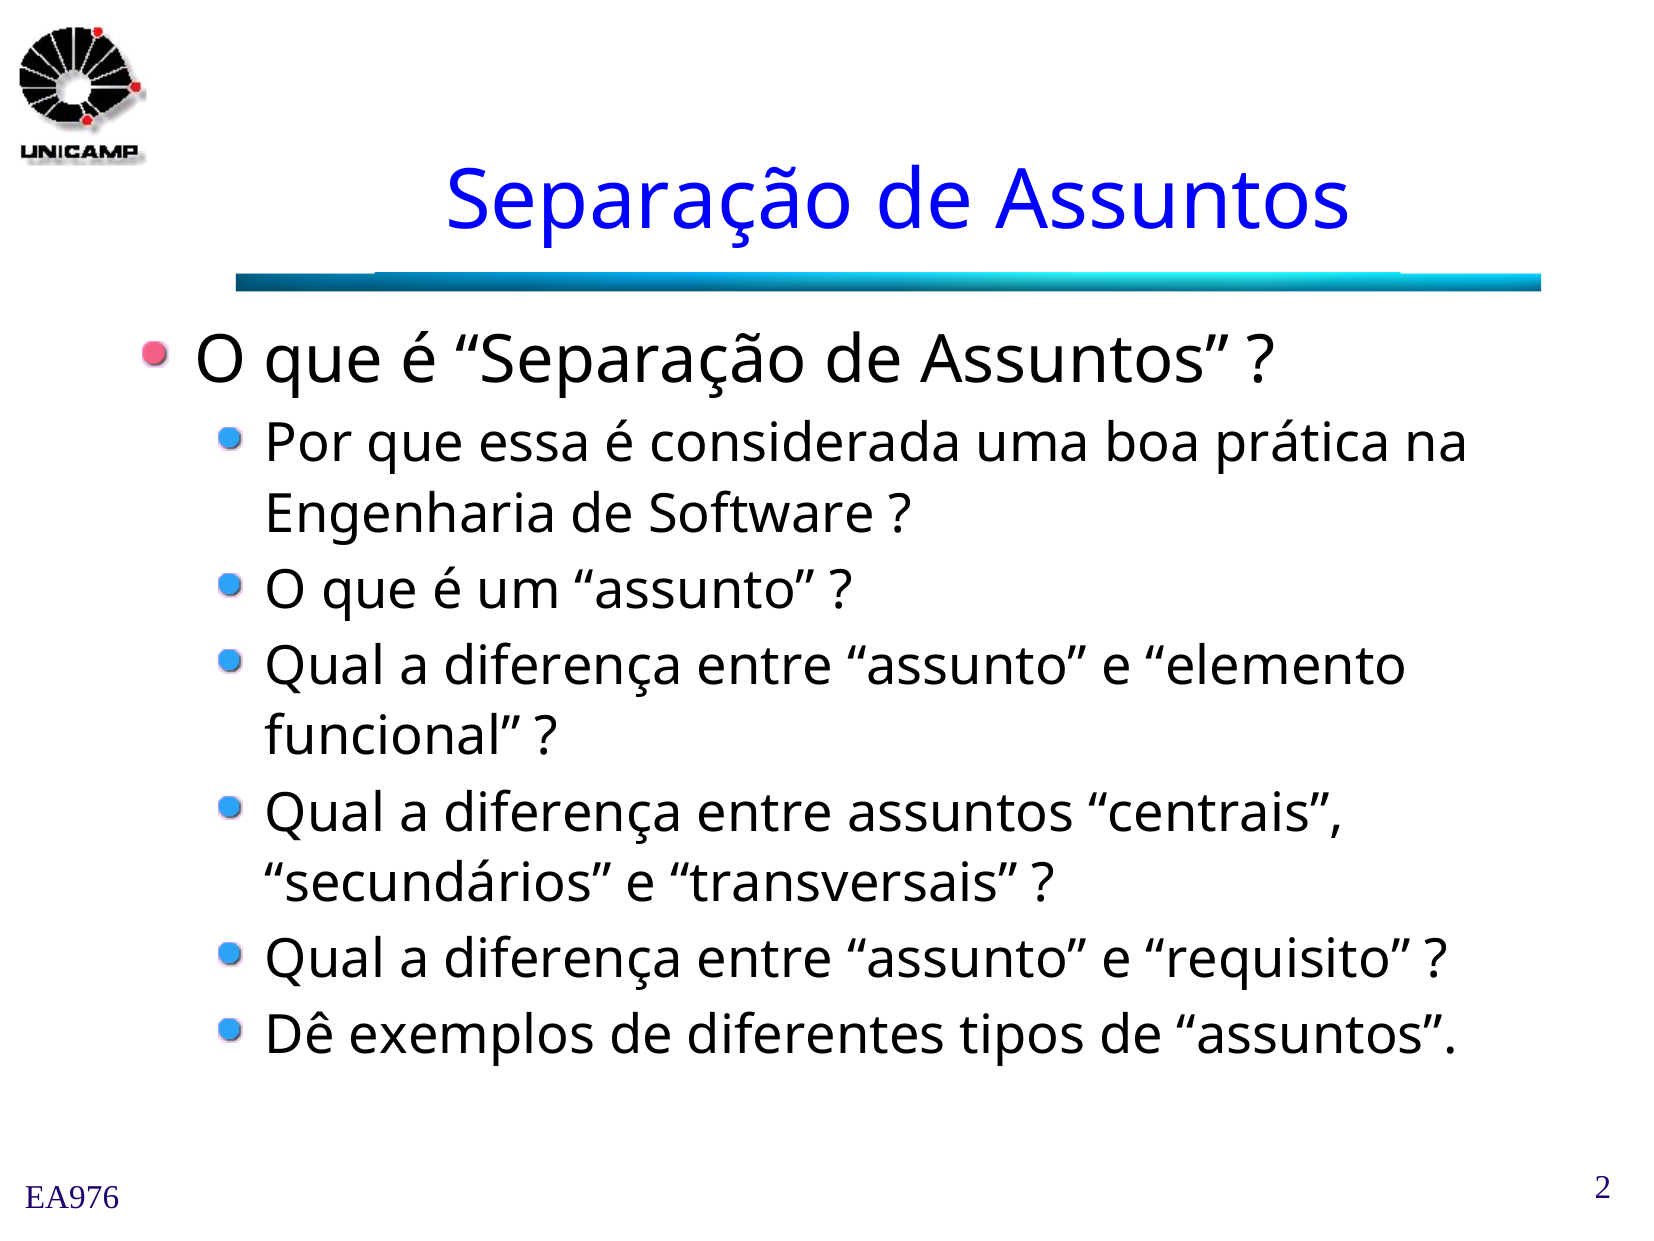

# Separação de Assuntos
O que é “Separação de Assuntos” ?
Por que essa é considerada uma boa prática na Engenharia de Software ?
O que é um “assunto” ?
Qual a diferença entre “assunto” e “elemento funcional” ?
Qual a diferença entre assuntos “centrais”, “secundários” e “transversais” ?
Qual a diferença entre “assunto” e “requisito” ?
Dê exemplos de diferentes tipos de “assuntos”.
2